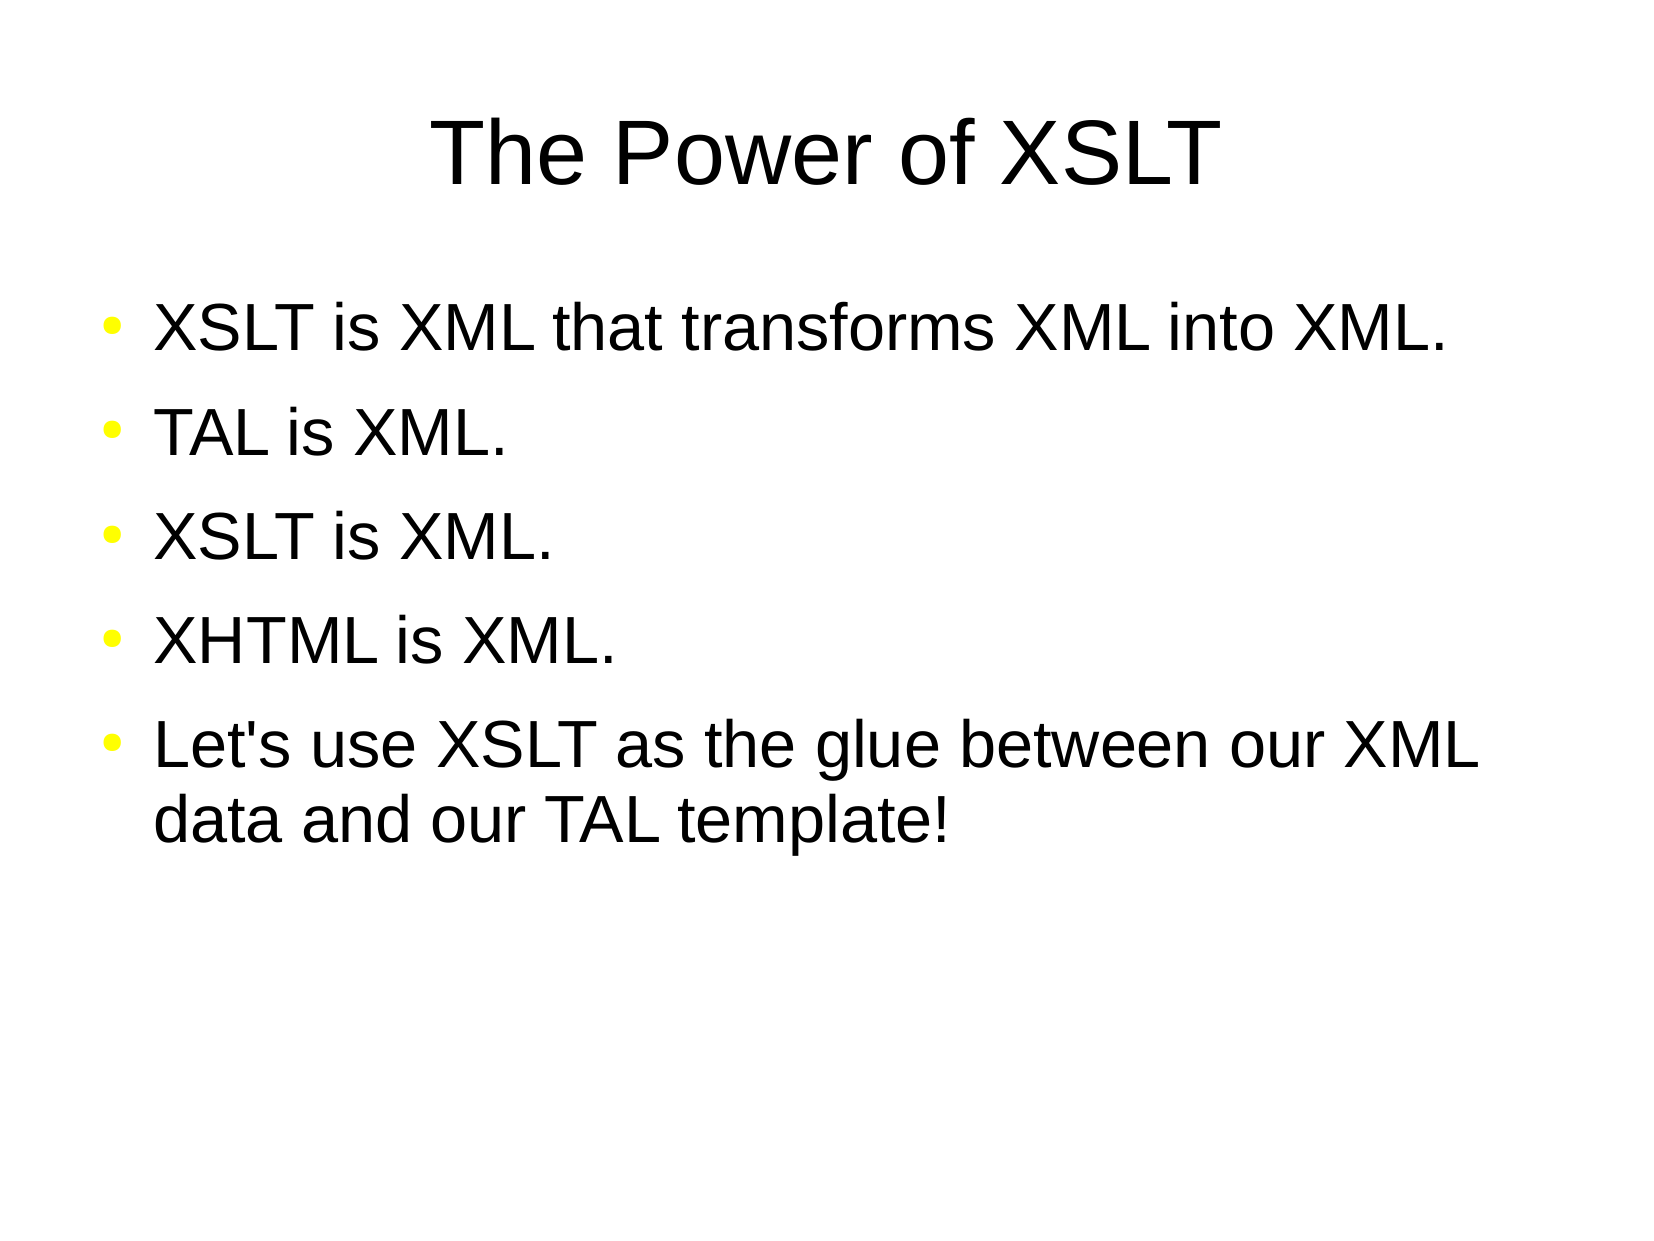

# The Power of XSLT
XSLT is XML that transforms XML into XML.
TAL is XML.
XSLT is XML.
XHTML is XML.
Let's use XSLT as the glue between our XML data and our TAL template!